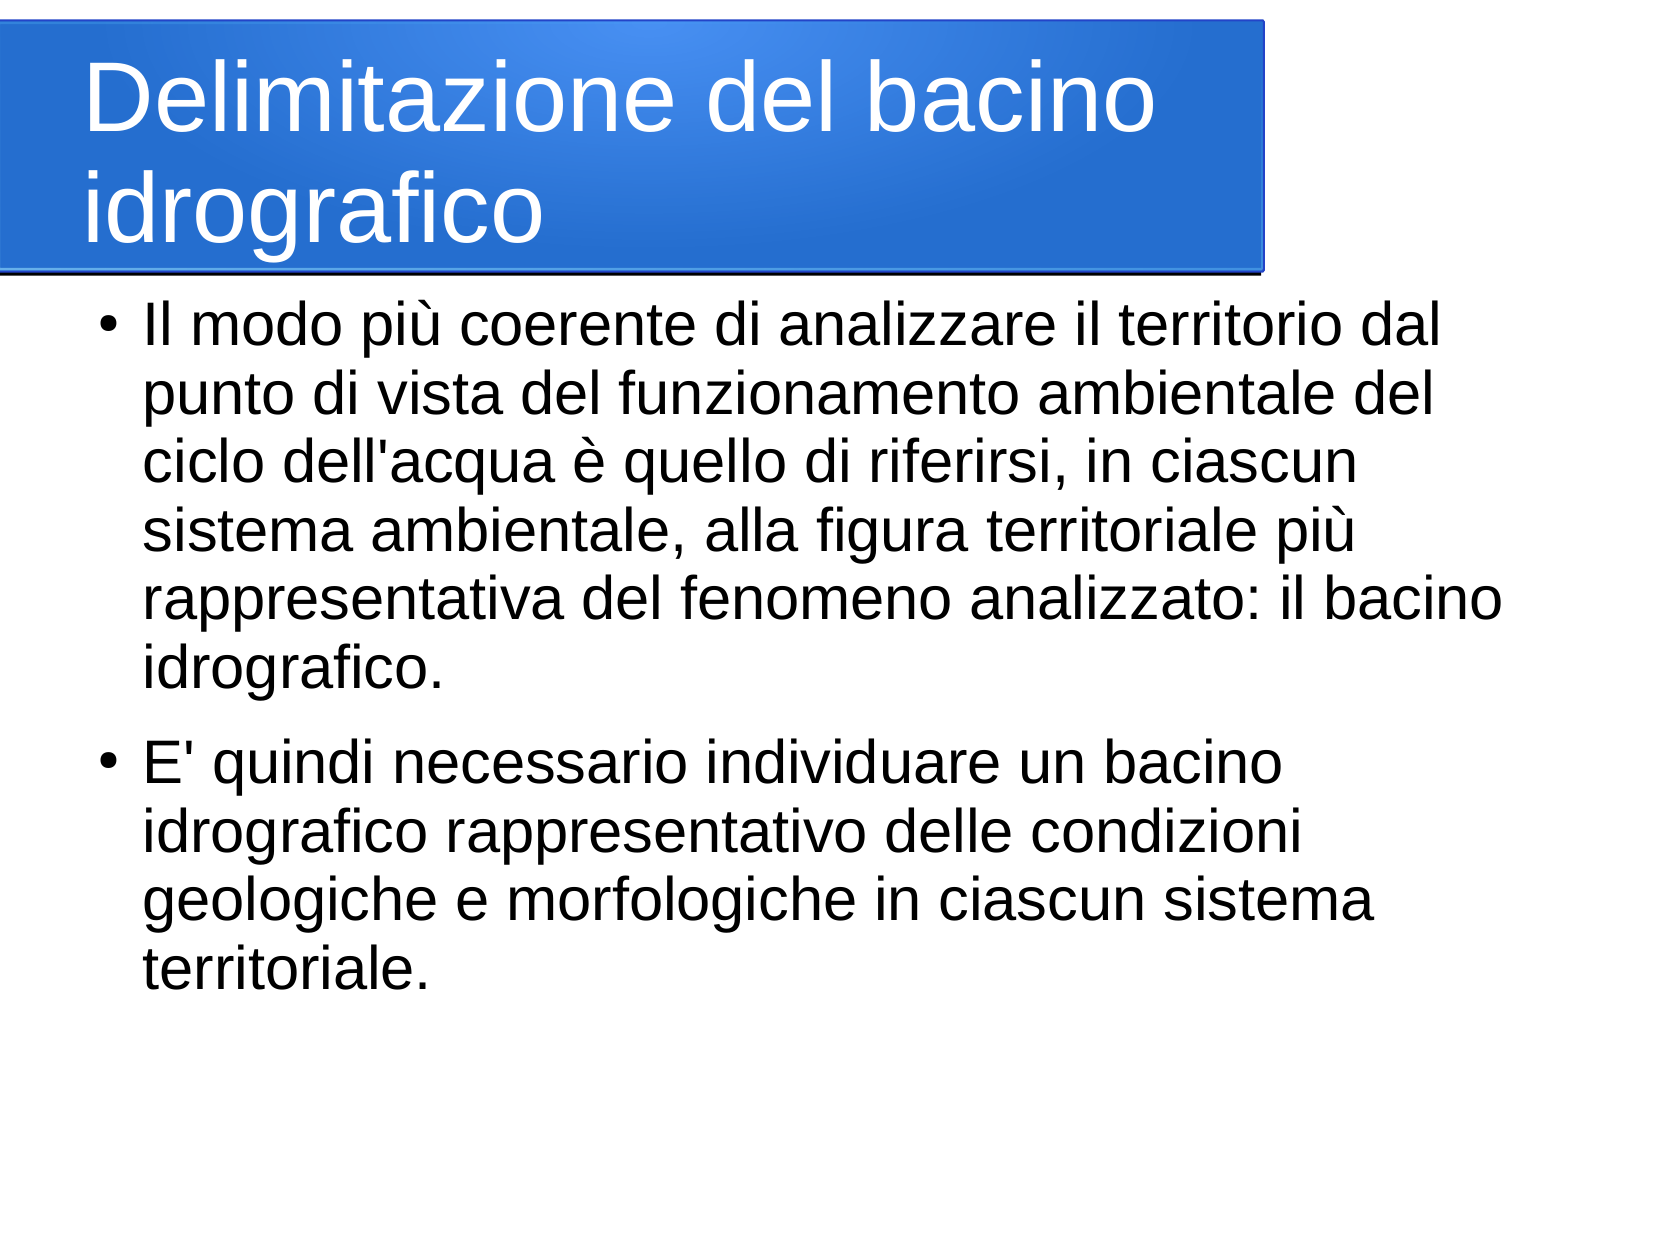

# Delimitazione del bacino idrografico
Il modo più coerente di analizzare il territorio dal punto di vista del funzionamento ambientale del ciclo dell'acqua è quello di riferirsi, in ciascun sistema ambientale, alla figura territoriale più rappresentativa del fenomeno analizzato: il bacino idrografico.
E' quindi necessario individuare un bacino idrografico rappresentativo delle condizioni geologiche e morfologiche in ciascun sistema territoriale.